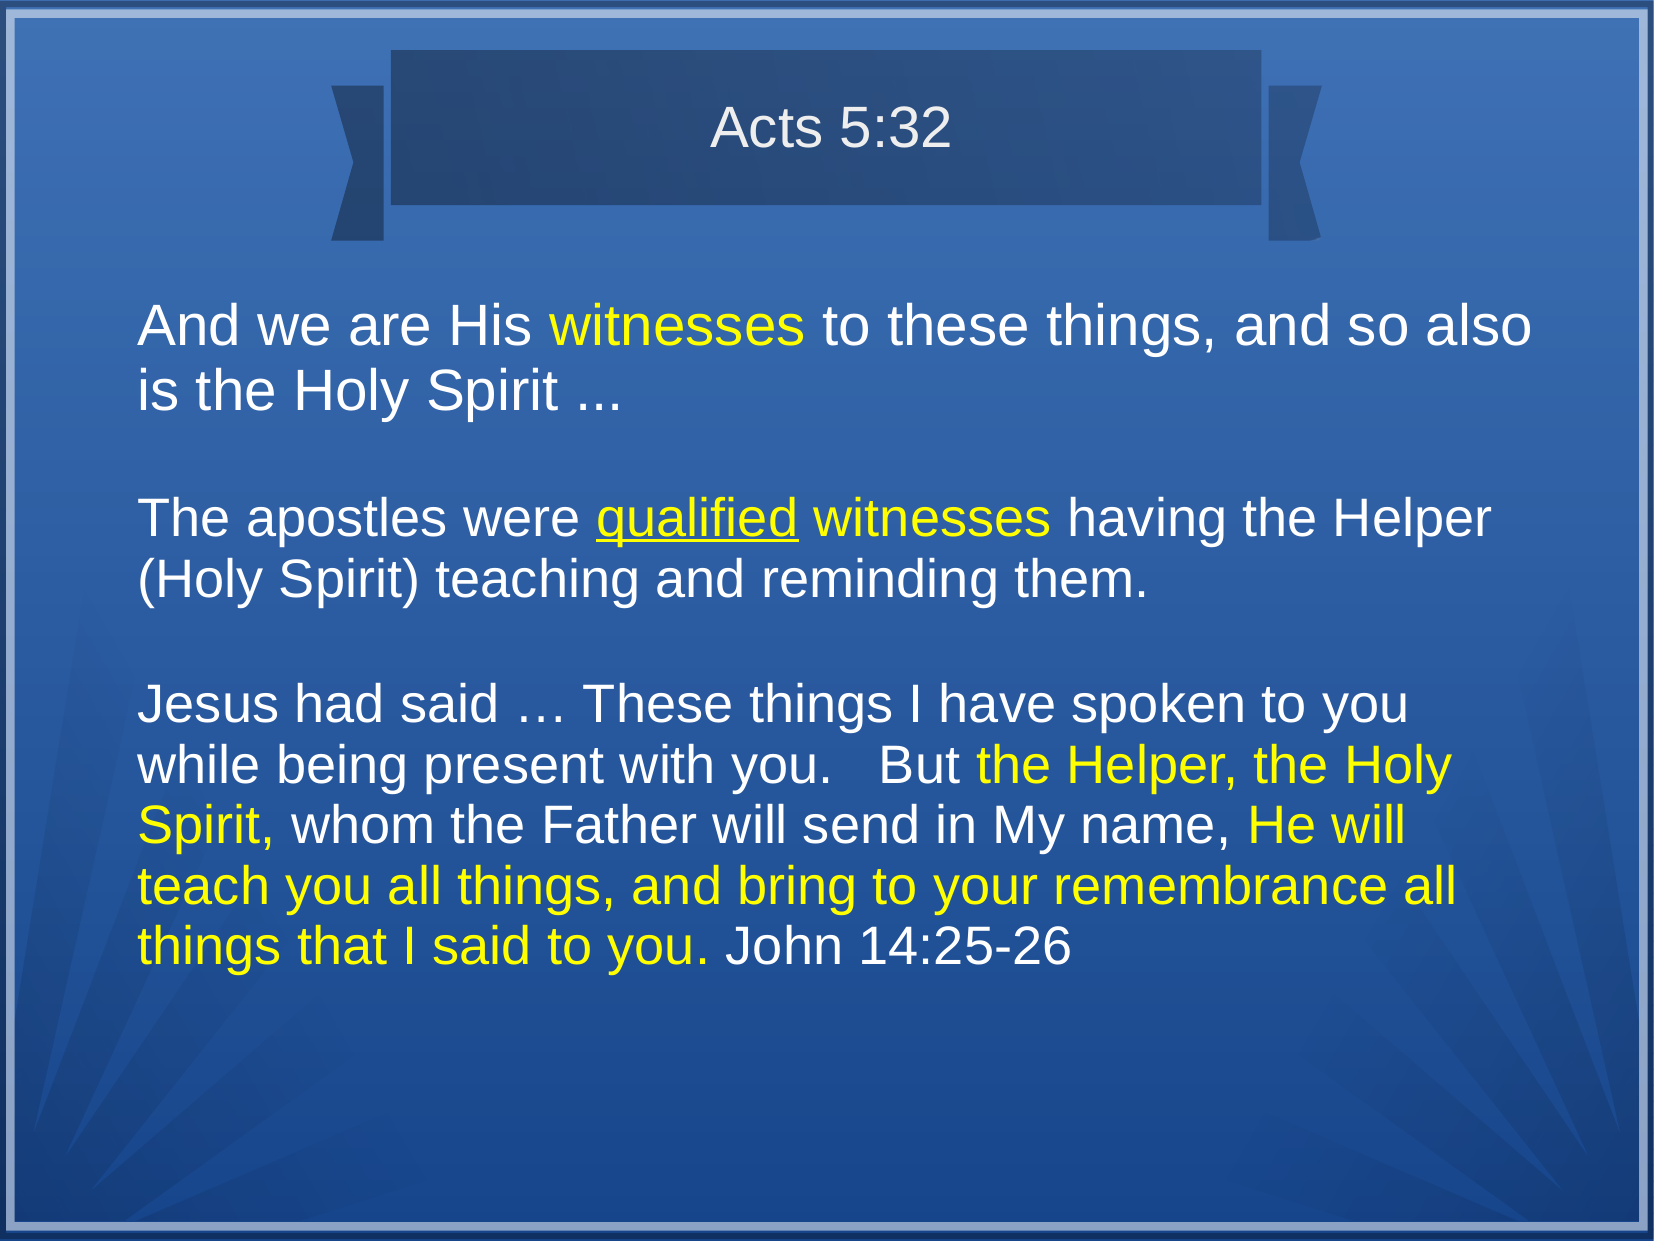

Acts 5:32
And we are His witnesses to these things, and so also is the Holy Spirit ...
The apostles were qualified witnesses having the Helper (Holy Spirit) teaching and reminding them.
Jesus had said … These things I have spoken to you while being present with you. But the Helper, the Holy Spirit, whom the Father will send in My name, He will teach you all things, and bring to your remembrance all things that I said to you. John 14:25-26